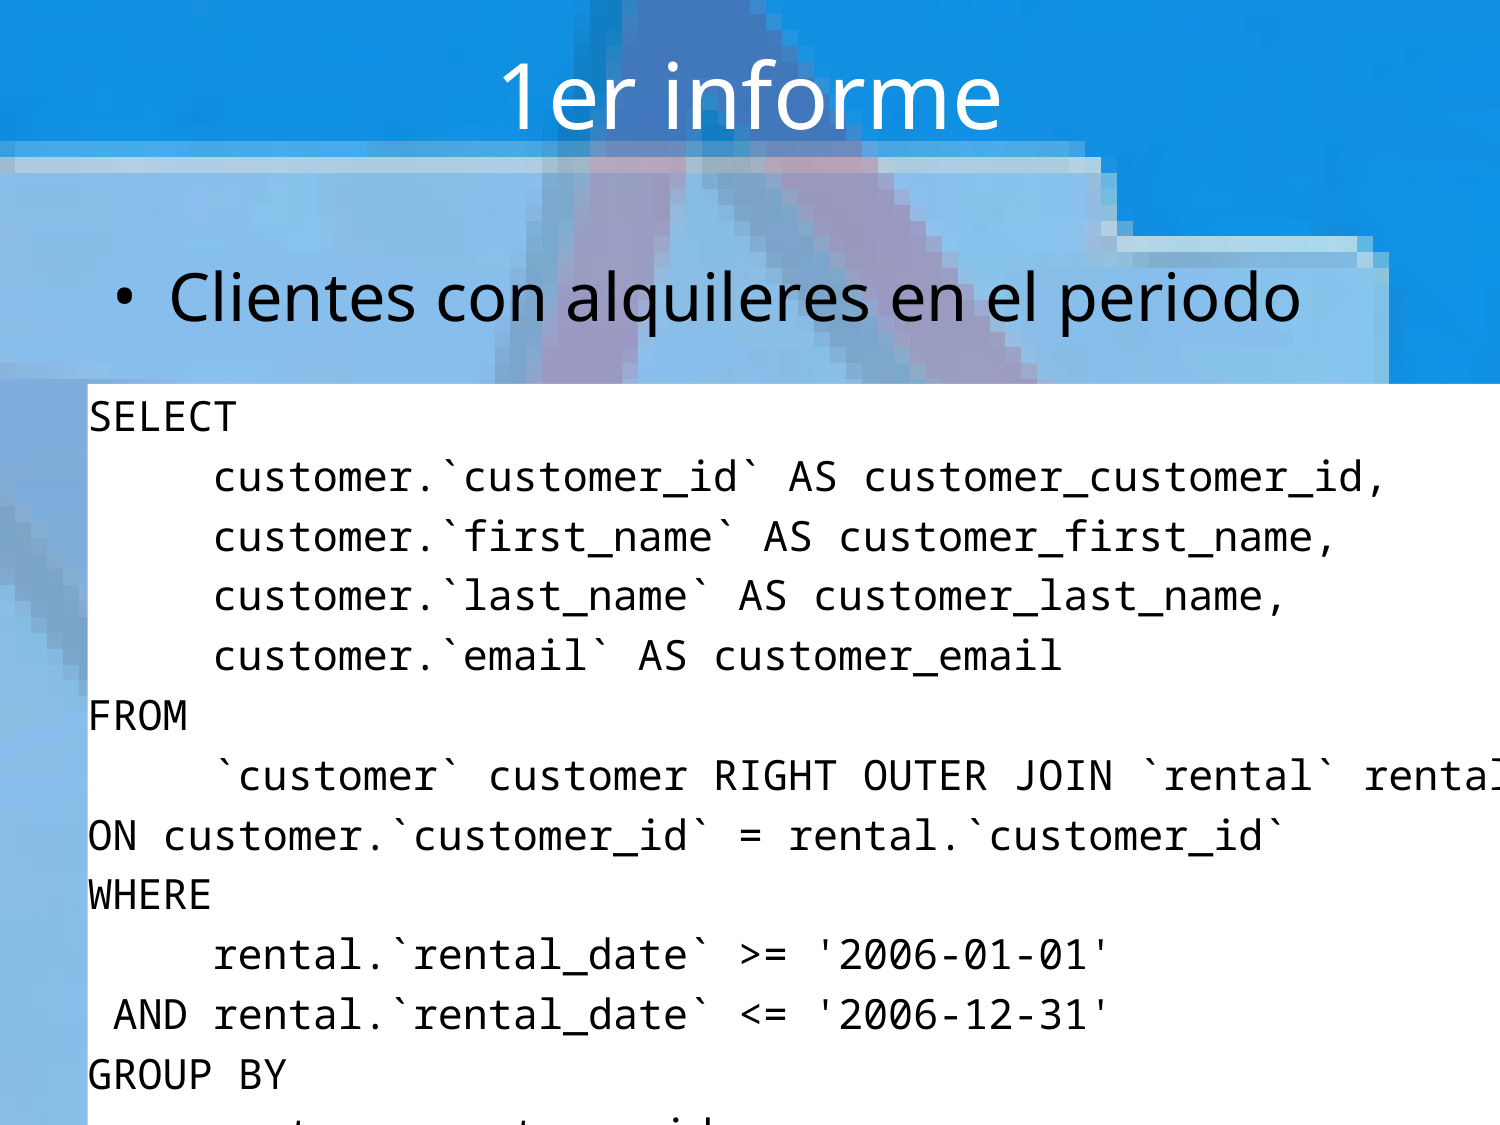

# 1er informe
Clientes con alquileres en el periodo
SELECT
 customer.`customer_id` AS customer_customer_id,
 customer.`first_name` AS customer_first_name,
 customer.`last_name` AS customer_last_name,
 customer.`email` AS customer_email
FROM
 `customer` customer RIGHT OUTER JOIN `rental` rental
ON customer.`customer_id` = rental.`customer_id`
WHERE
 rental.`rental_date` >= '2006-01-01'
 AND rental.`rental_date` <= '2006-12-31'
GROUP BY
 customer_customer_id